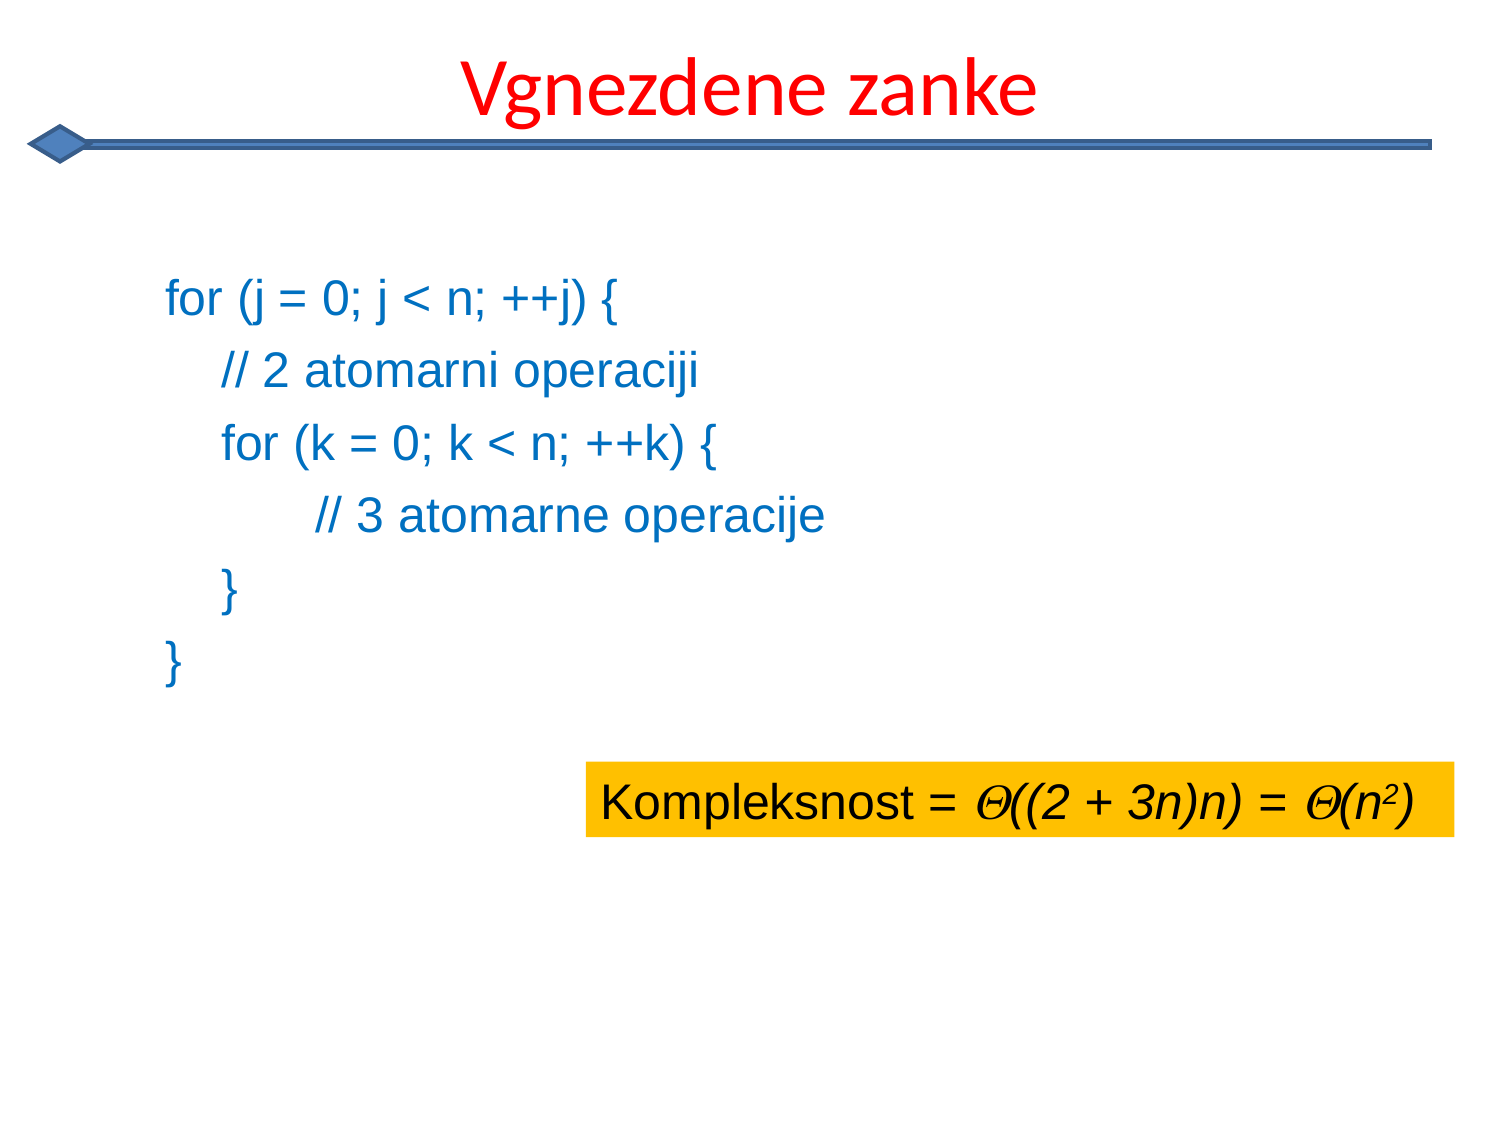

# Vgnezdene zanke
for (j = 0; j < n; ++j) {
	// 2 atomarni operaciji
	for (k = 0; k < n; ++k) {
		// 3 atomarne operacije
	}
}
Kompleksnost = ((2 + 3n)n) = (n2)